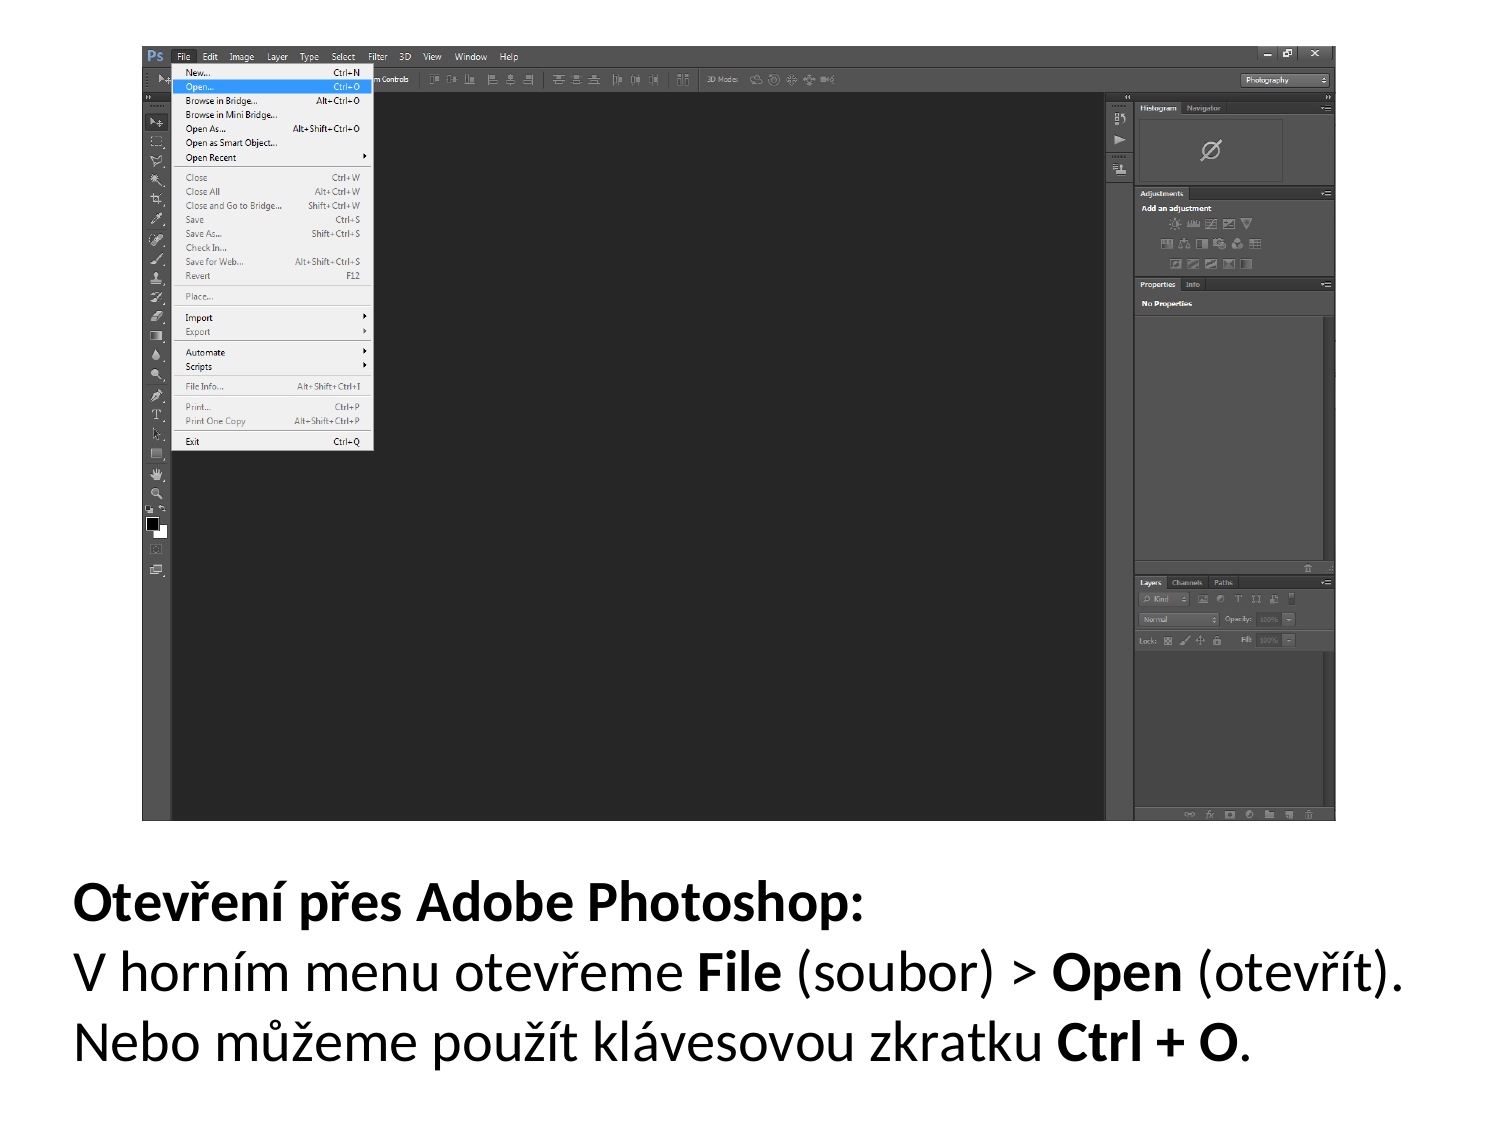

Otevření přes Adobe Photoshop:
V horním menu otevřeme File (soubor) > Open (otevřít). Nebo můžeme použít klávesovou zkratku Ctrl + O.